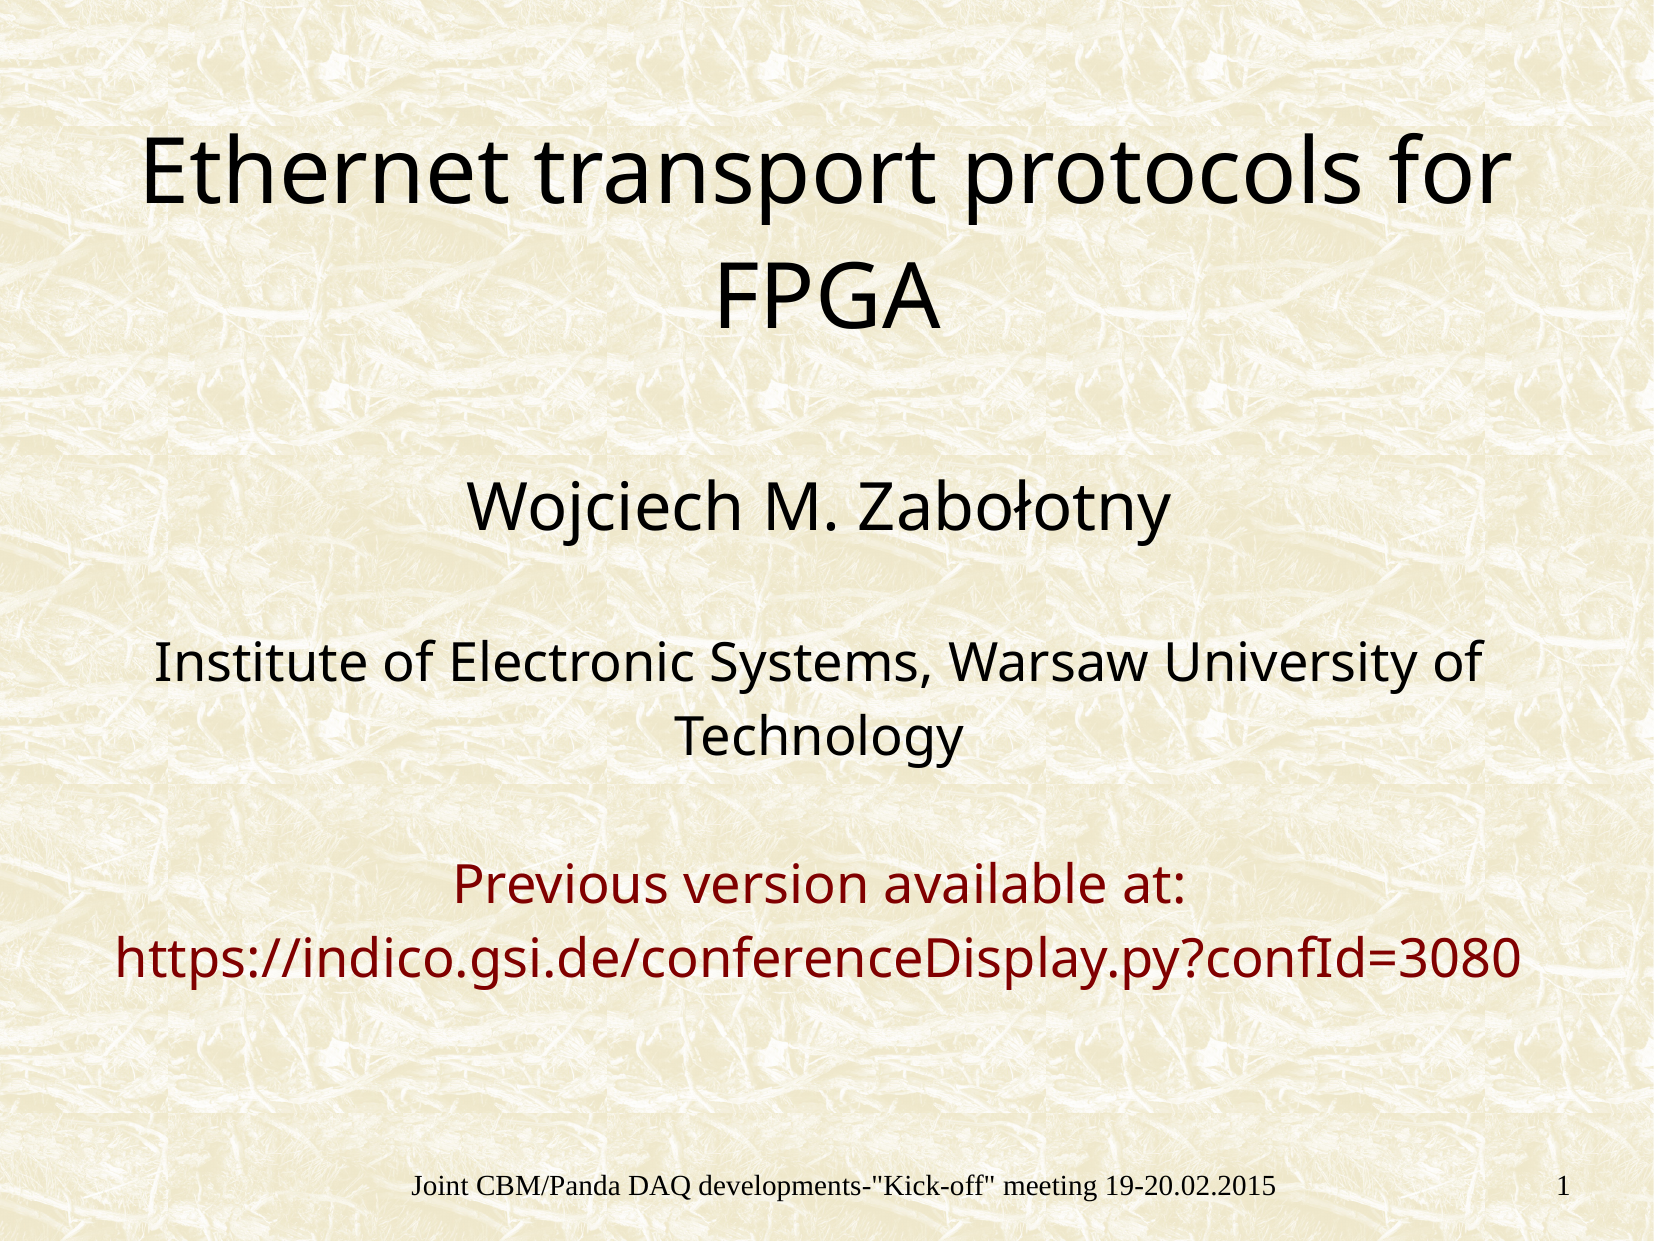

# Ethernet transport protocols for FPGA
Wojciech M. Zabołotny
Institute of Electronic Systems, Warsaw University of Technology
Previous version available at:
https://indico.gsi.de/conferenceDisplay.py?confId=3080
Joint CBM/Panda DAQ developments-"Kick-off" meeting 19-20.02.2015
1